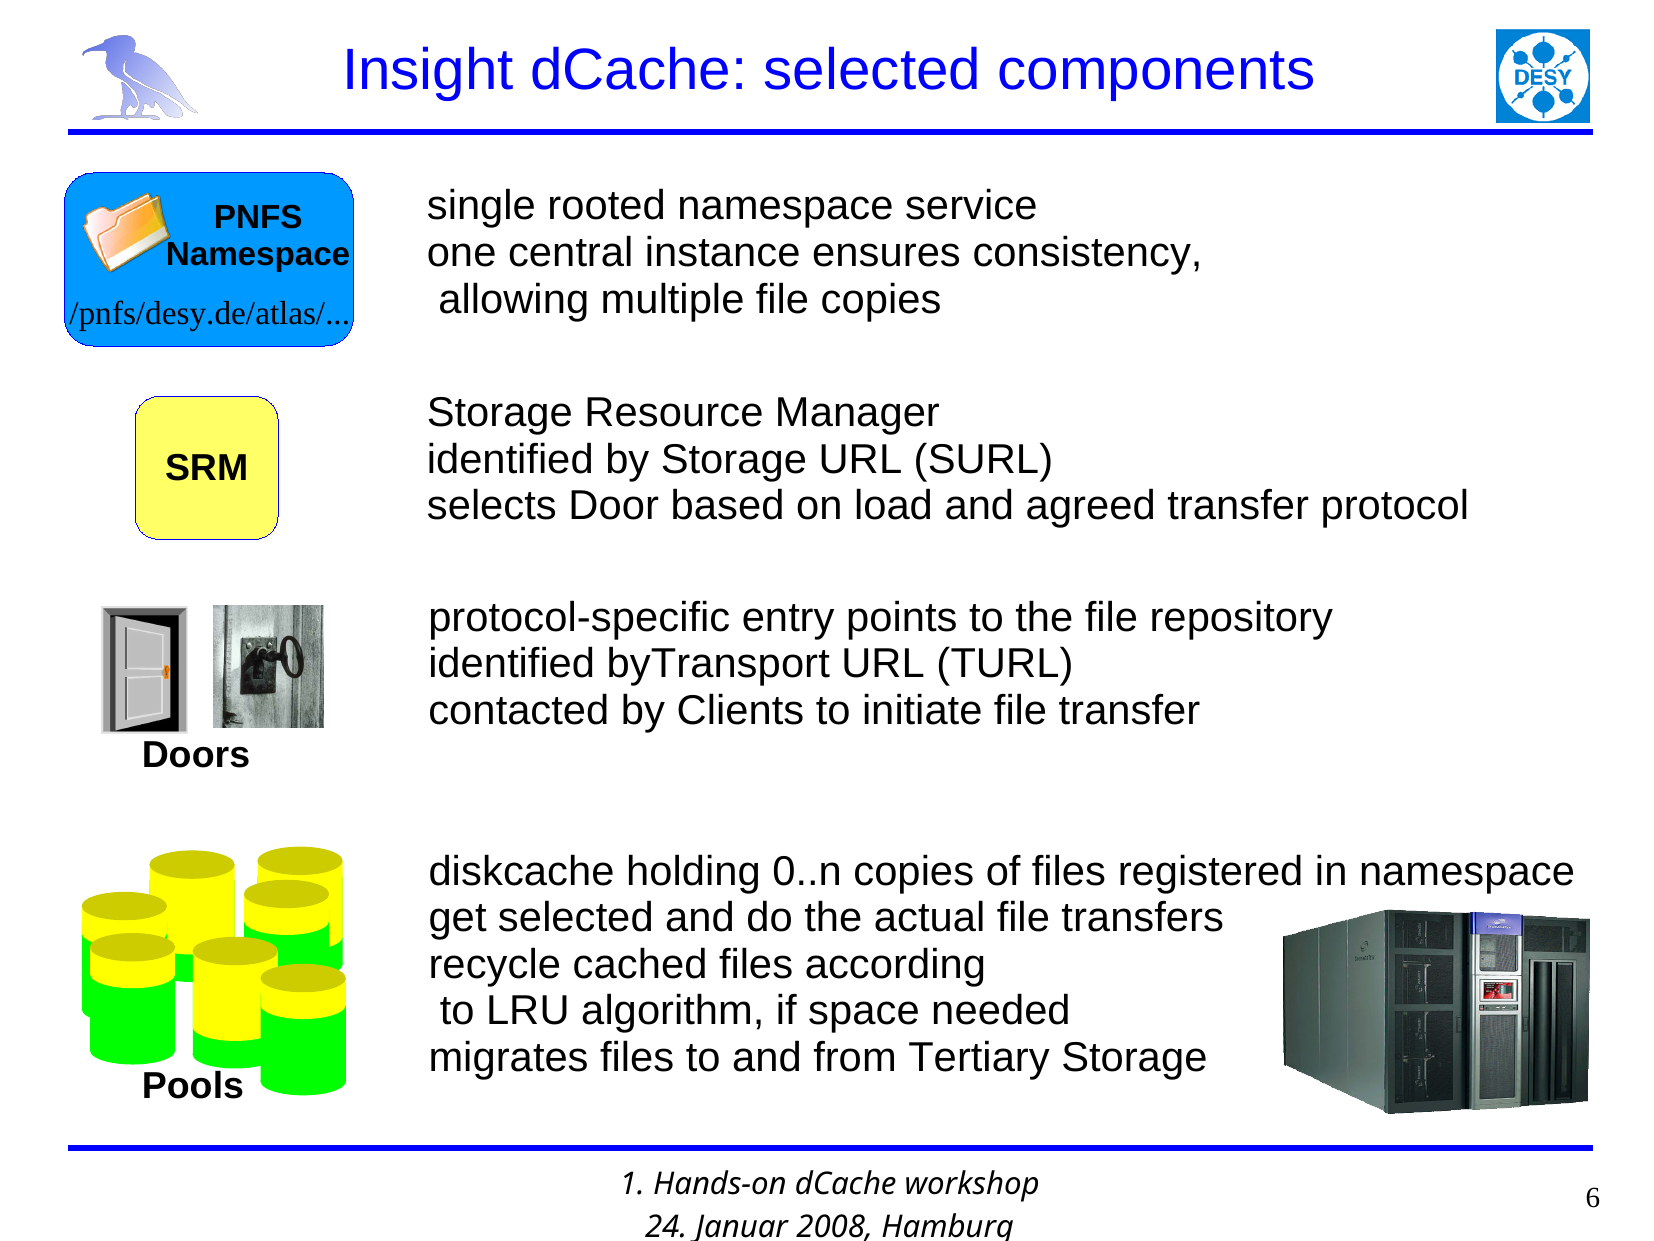

# Insight dCache: selected components
 single rooted namespace service
 one central instance ensures consistency,
 allowing multiple file copies
PNFS
Namespace
/pnfs/desy.de/atlas/...
 Storage Resource Manager
 identified by Storage URL (SURL)
 selects Door based on load and agreed transfer protocol
SRM
 protocol-specific entry points to the file repository
 identified byTransport URL (TURL)
 contacted by Clients to initiate file transfer
Doors
 diskcache holding 0..n copies of files registered in namespace
 get selected and do the actual file transfers
 recycle cached files according
 to LRU algorithm, if space needed
 migrates files to and from Tertiary Storage
Pools
6